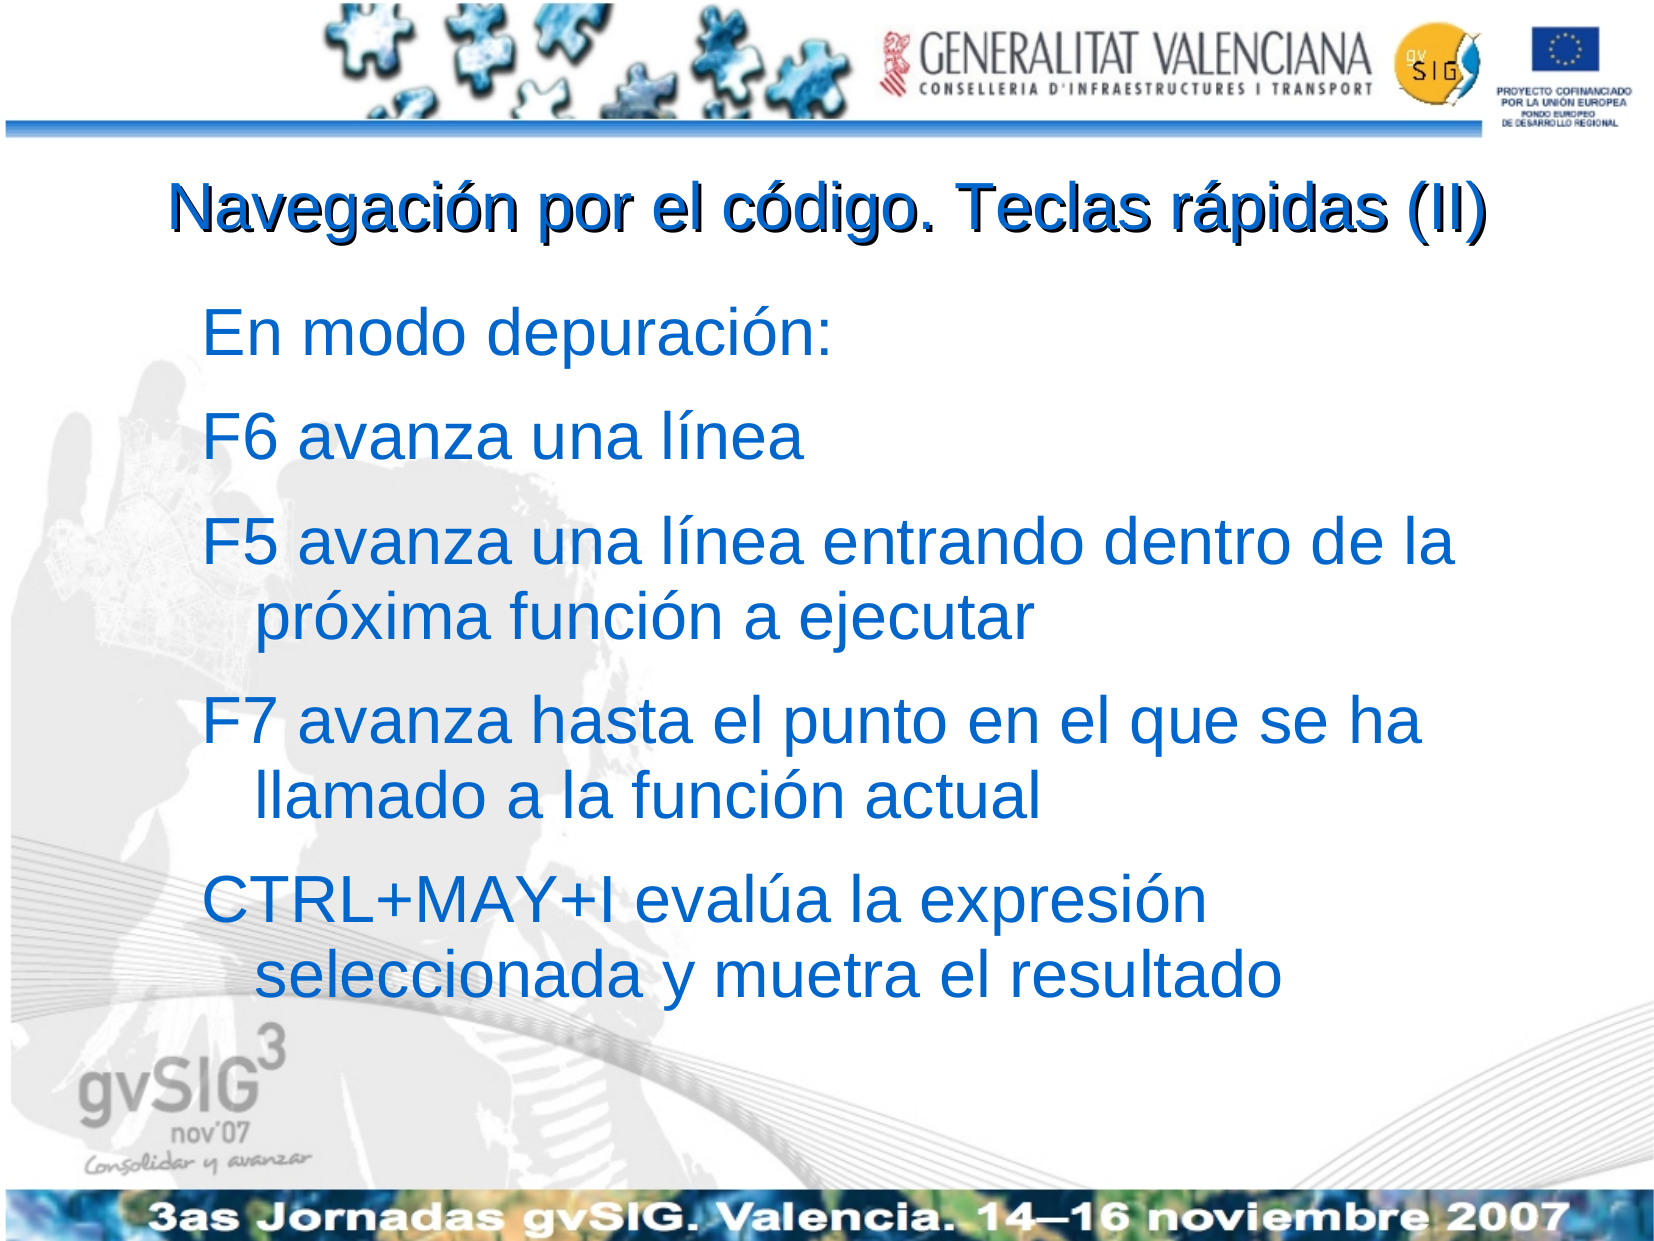

# Navegación por el código. Teclas rápidas (II)
En modo depuración:
F6 avanza una línea
F5 avanza una línea entrando dentro de la próxima función a ejecutar
F7 avanza hasta el punto en el que se ha llamado a la función actual
CTRL+MAY+I evalúa la expresión seleccionada y muetra el resultado